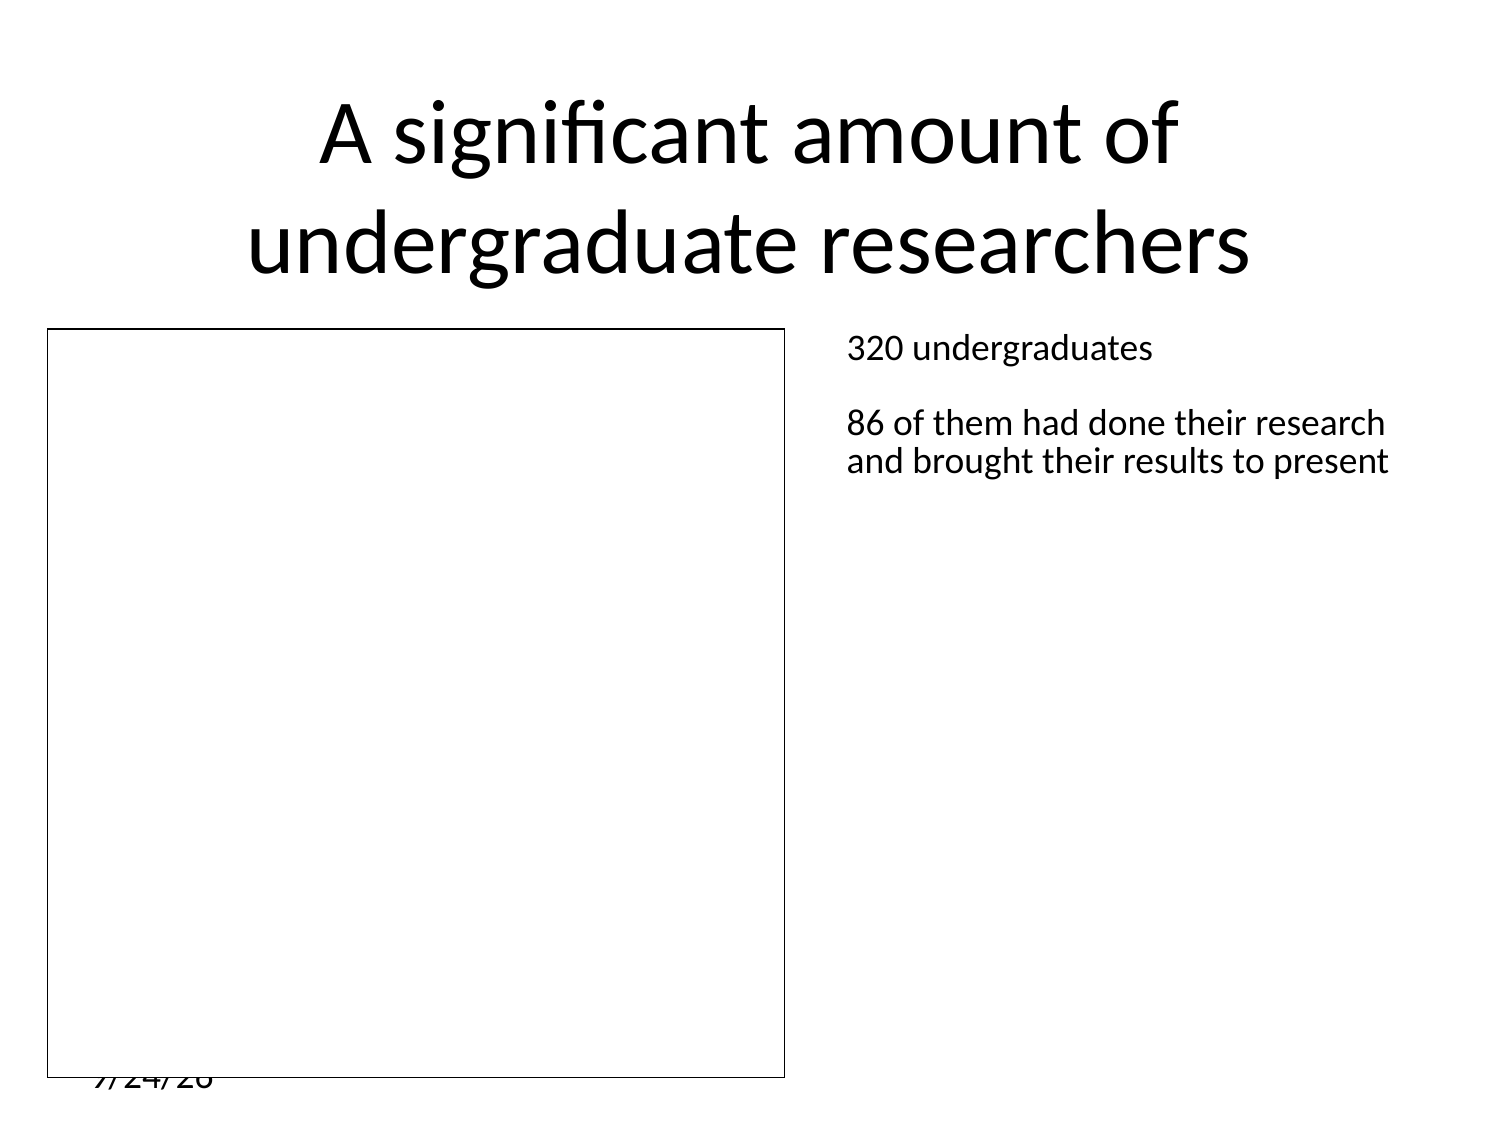

# A significant amount of undergraduate researchers
320 undergraduates
86 of them had done their research and brought their results to present
[unsupported chart]